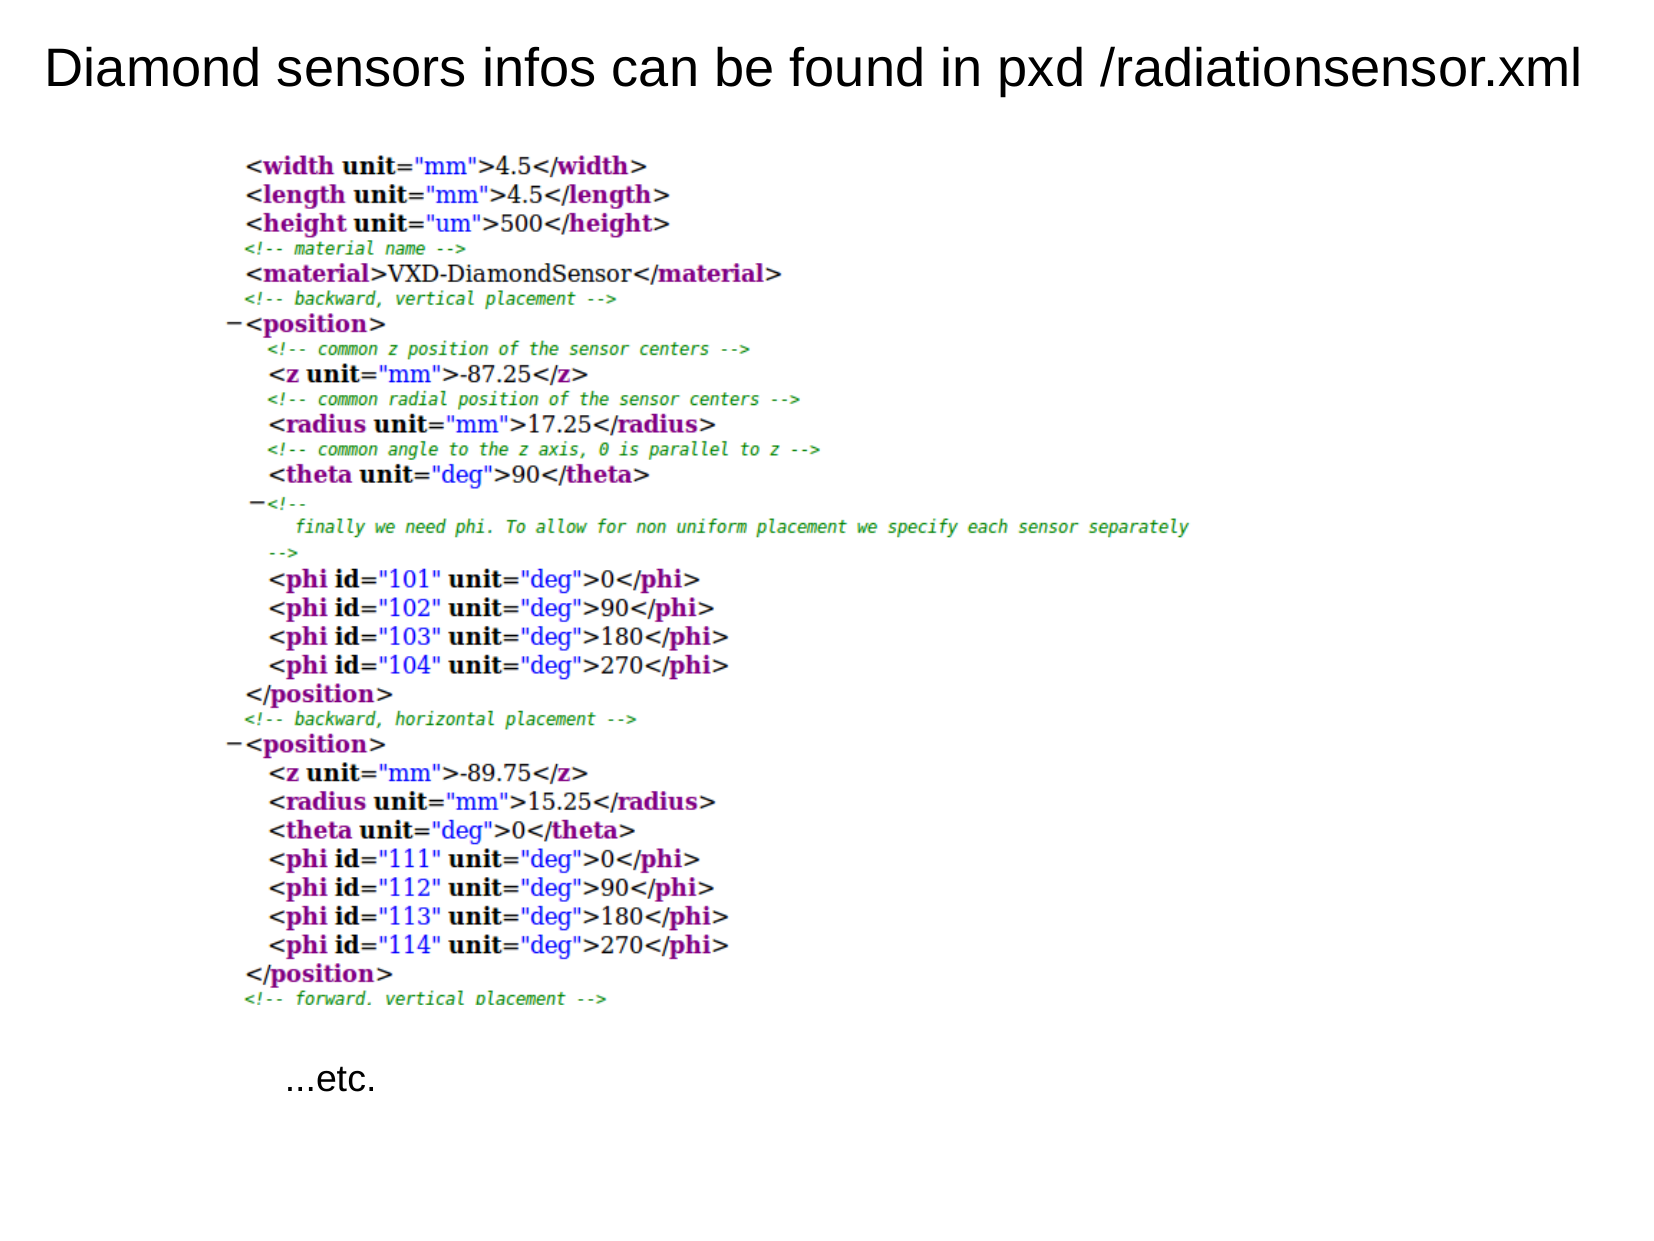

Diamond sensors infos can be found in pxd /radiationsensor.xml
Diamonds:
- Where to put them (horizontal or vertical)?
- Expected rates (from the different types of backgrounds)?
- Dose rates?
Work in progress. Preliminary results to be presented by next B2GM.
...etc.